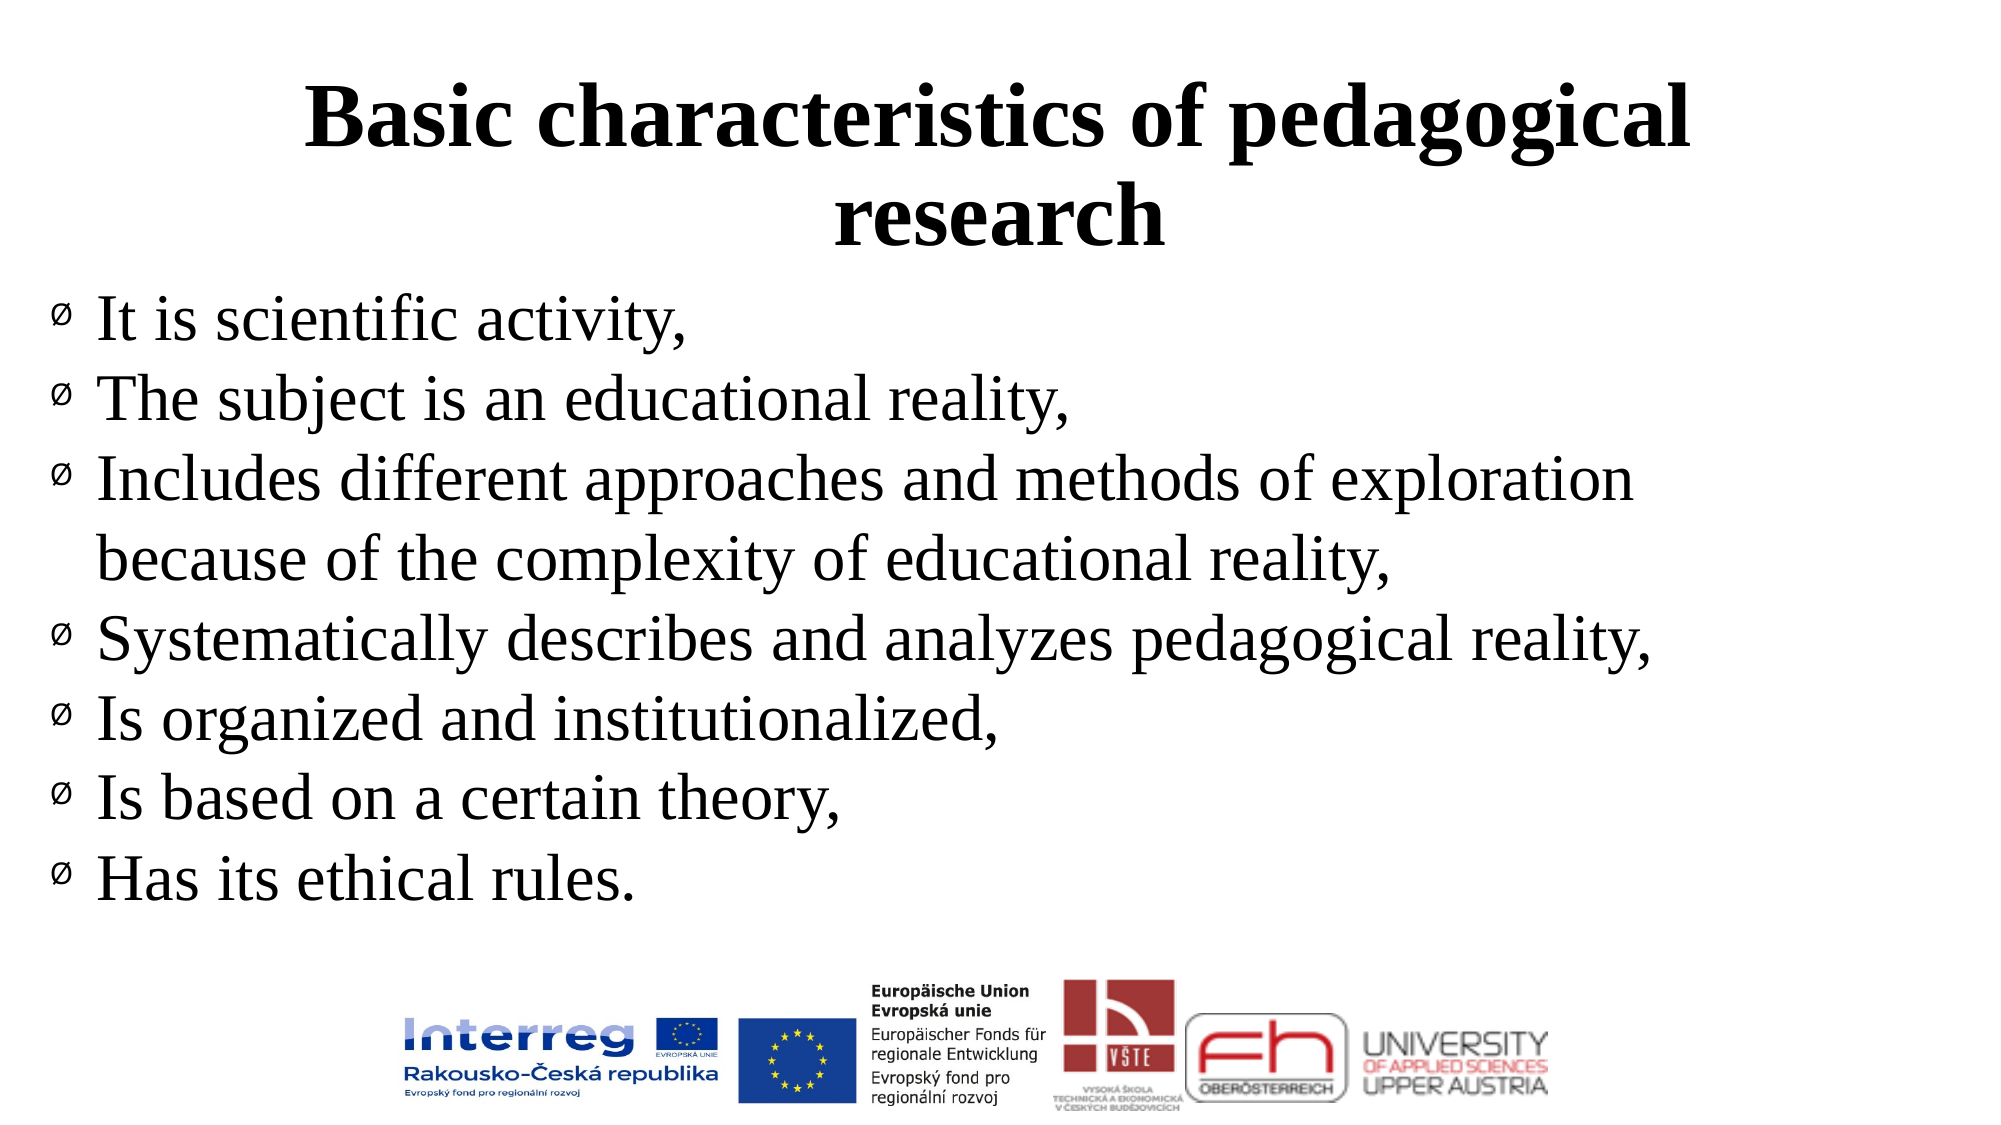

# Basic characteristics of pedagogical research
It is scientific activity,
The subject is an educational reality,
Includes different approaches and methods of exploration because of the complexity of educational reality,
Systematically describes and analyzes pedagogical reality,
Is organized and institutionalized,
Is based on a certain theory,
Has its ethical rules.